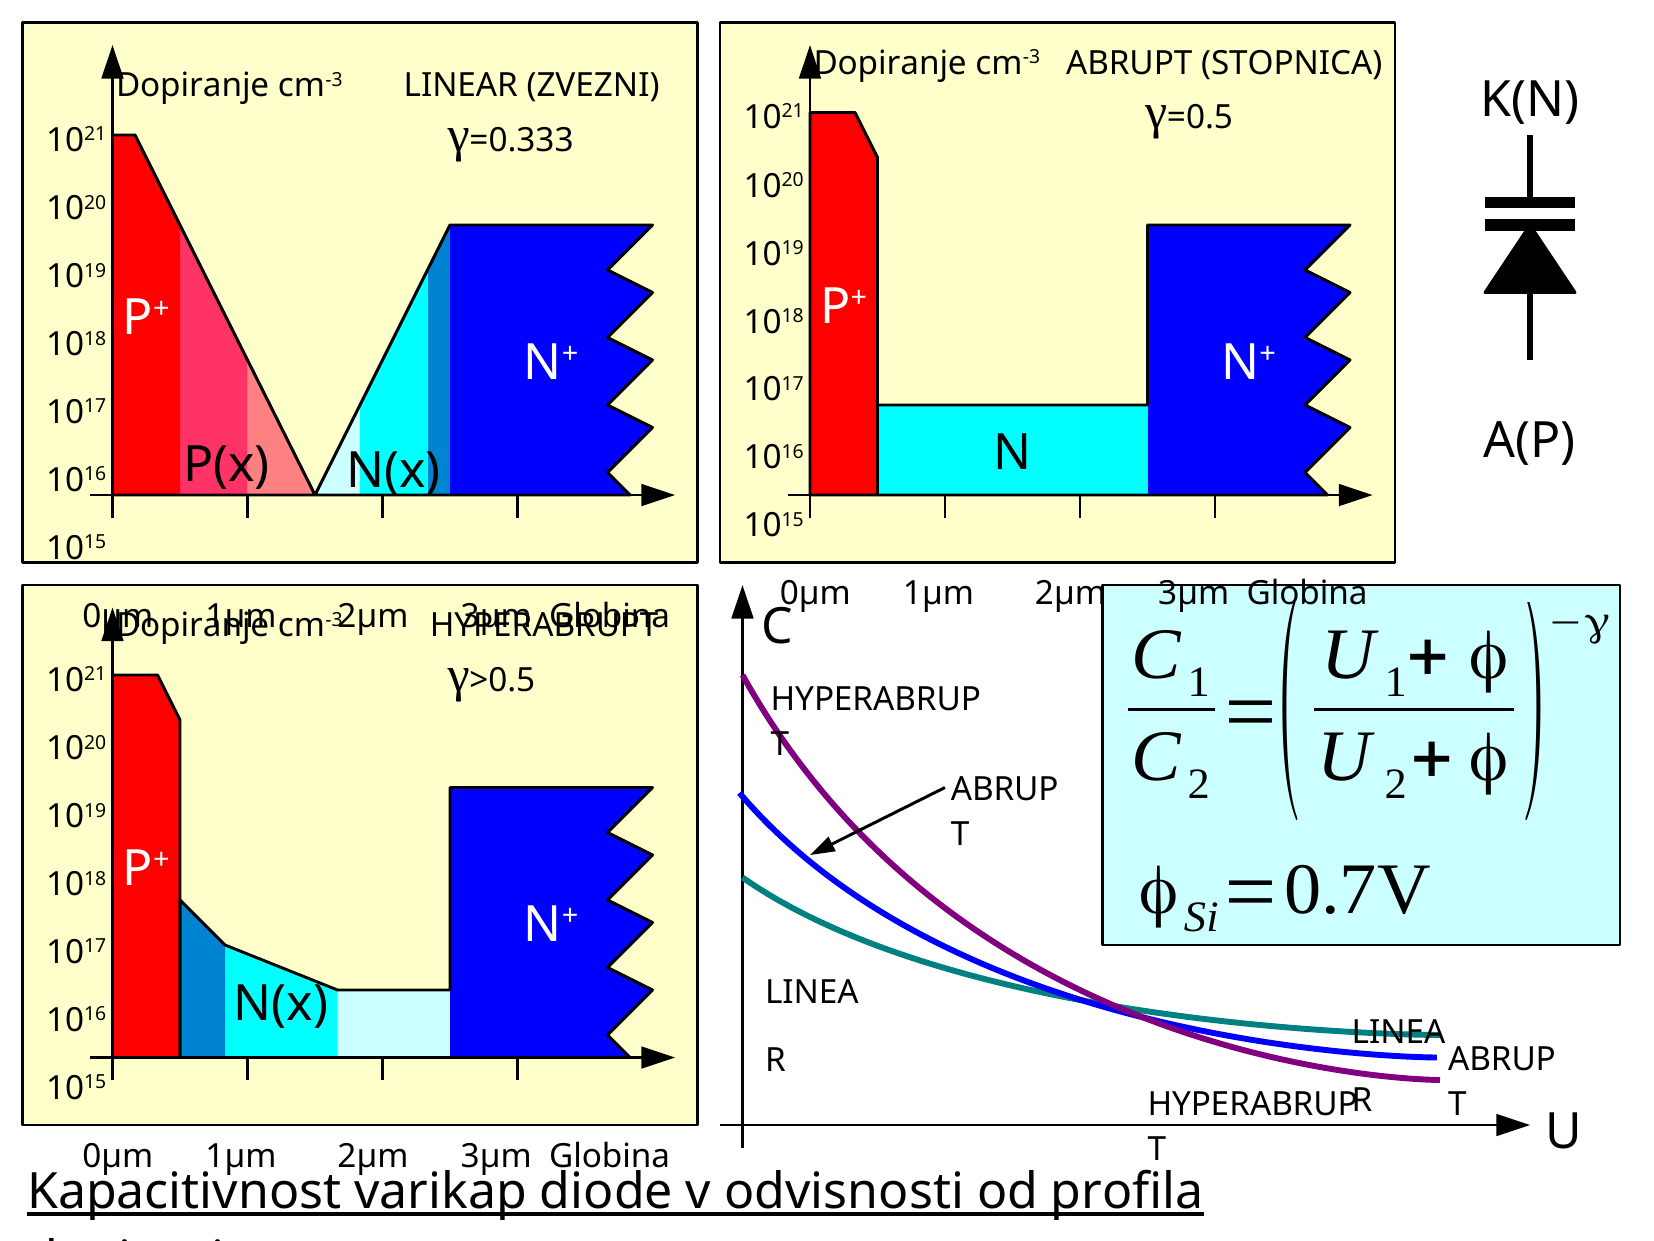

Dopiranje cm-3 LINEAR (ZVEZNI)
1021 γ=0.333
1020
1019
1018
1017
1016
1015
 0μm 1μm 2μm 3μm Globina
 Dopiranje cm-3 ABRUPT (STOPNICA)
1021 γ=0.5
1020
1019
1018
1017
1016
1015
 0μm 1μm 2μm 3μm Globina
K(N)
A(P)
P+
P+
 P(x)
N+
N+
N(x)
N
C
 Dopiranje cm-3 HYPERABRUPT
1021 γ>0.5
1020
1019
1018
1017
1016
1015
 0μm 1μm 2μm 3μm Globina
P+
HYPERABRUPT
ABRUPT
N+
N(x)
LINEAR
LINEAR
ABRUPT
HYPERABRUPT
U
Kapacitivnost varikap diode v odvisnosti od profila dopiranja